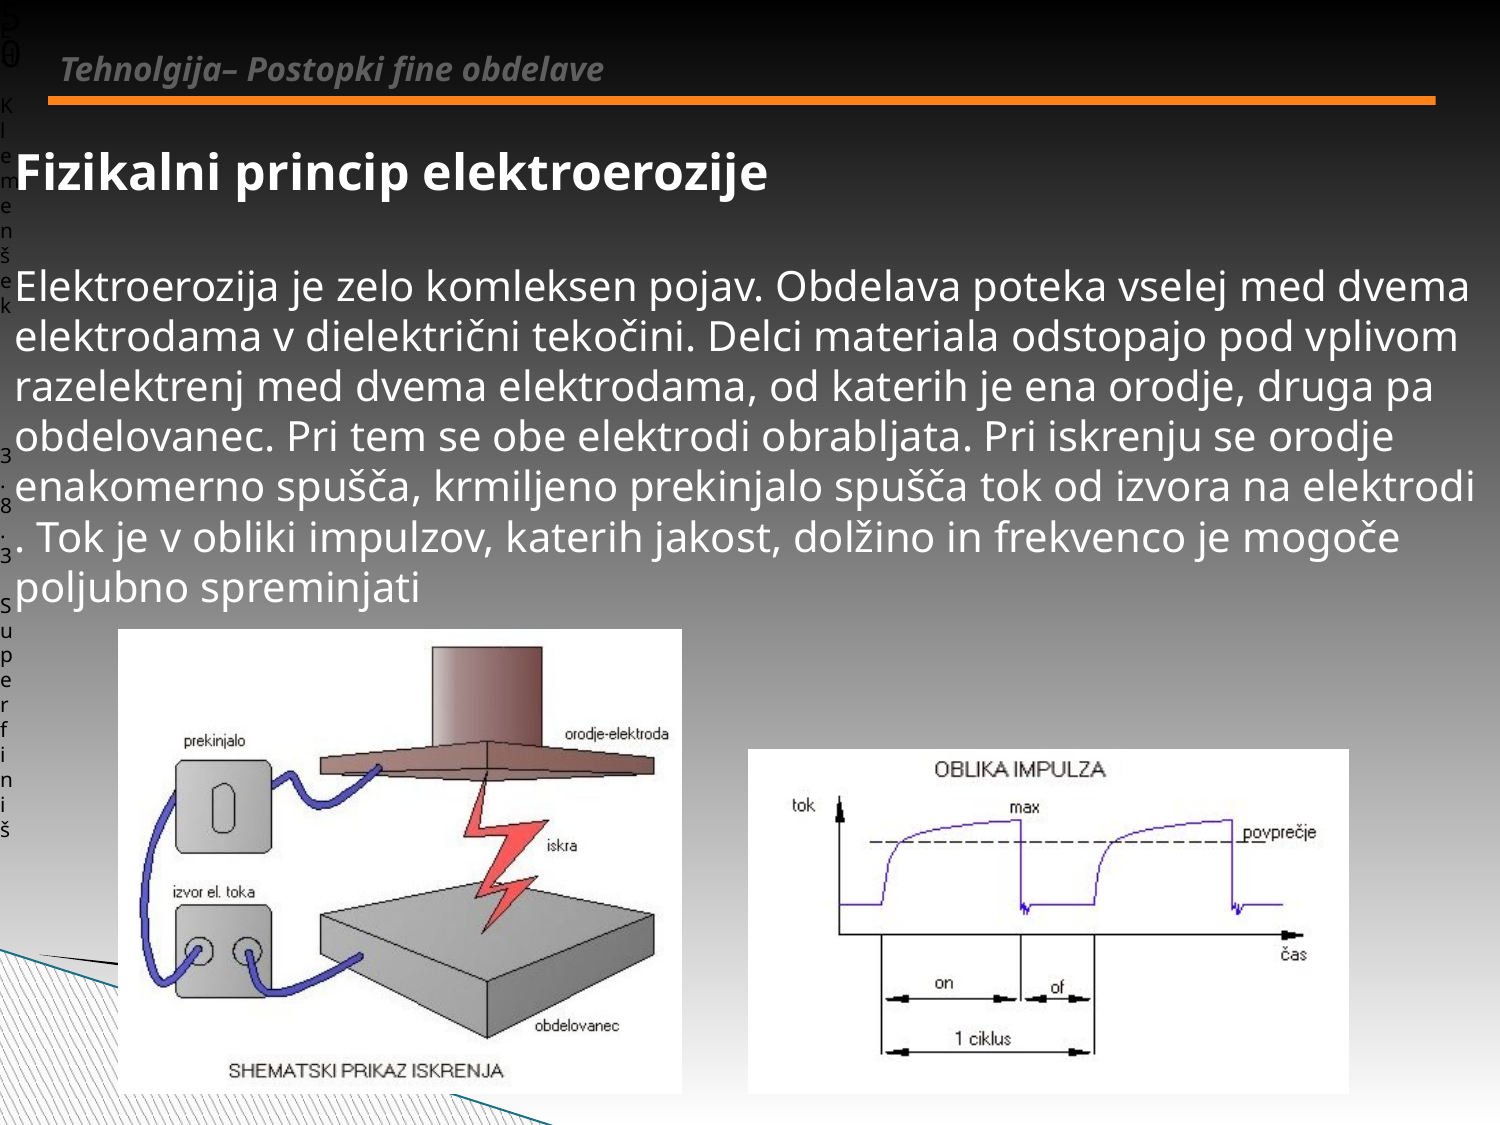

TEH Klemenšek 3.8.3 Superfiniš
Fizikalni princip elektroerozije
Elektroerozija je zelo komleksen pojav. Obdelava poteka vselej med dvema elektrodama v dielektrični tekočini. Delci materiala odstopajo pod vplivom razelektrenj med dvema elektrodama, od katerih je ena orodje, druga pa obdelovanec. Pri tem se obe elektrodi obrabljata. Pri iskrenju se orodje enakomerno spušča, krmiljeno prekinjalo spušča tok od izvora na elektrodi . Tok je v obliki impulzov, katerih jakost, dolžino in frekvenco je mogoče poljubno spreminjati